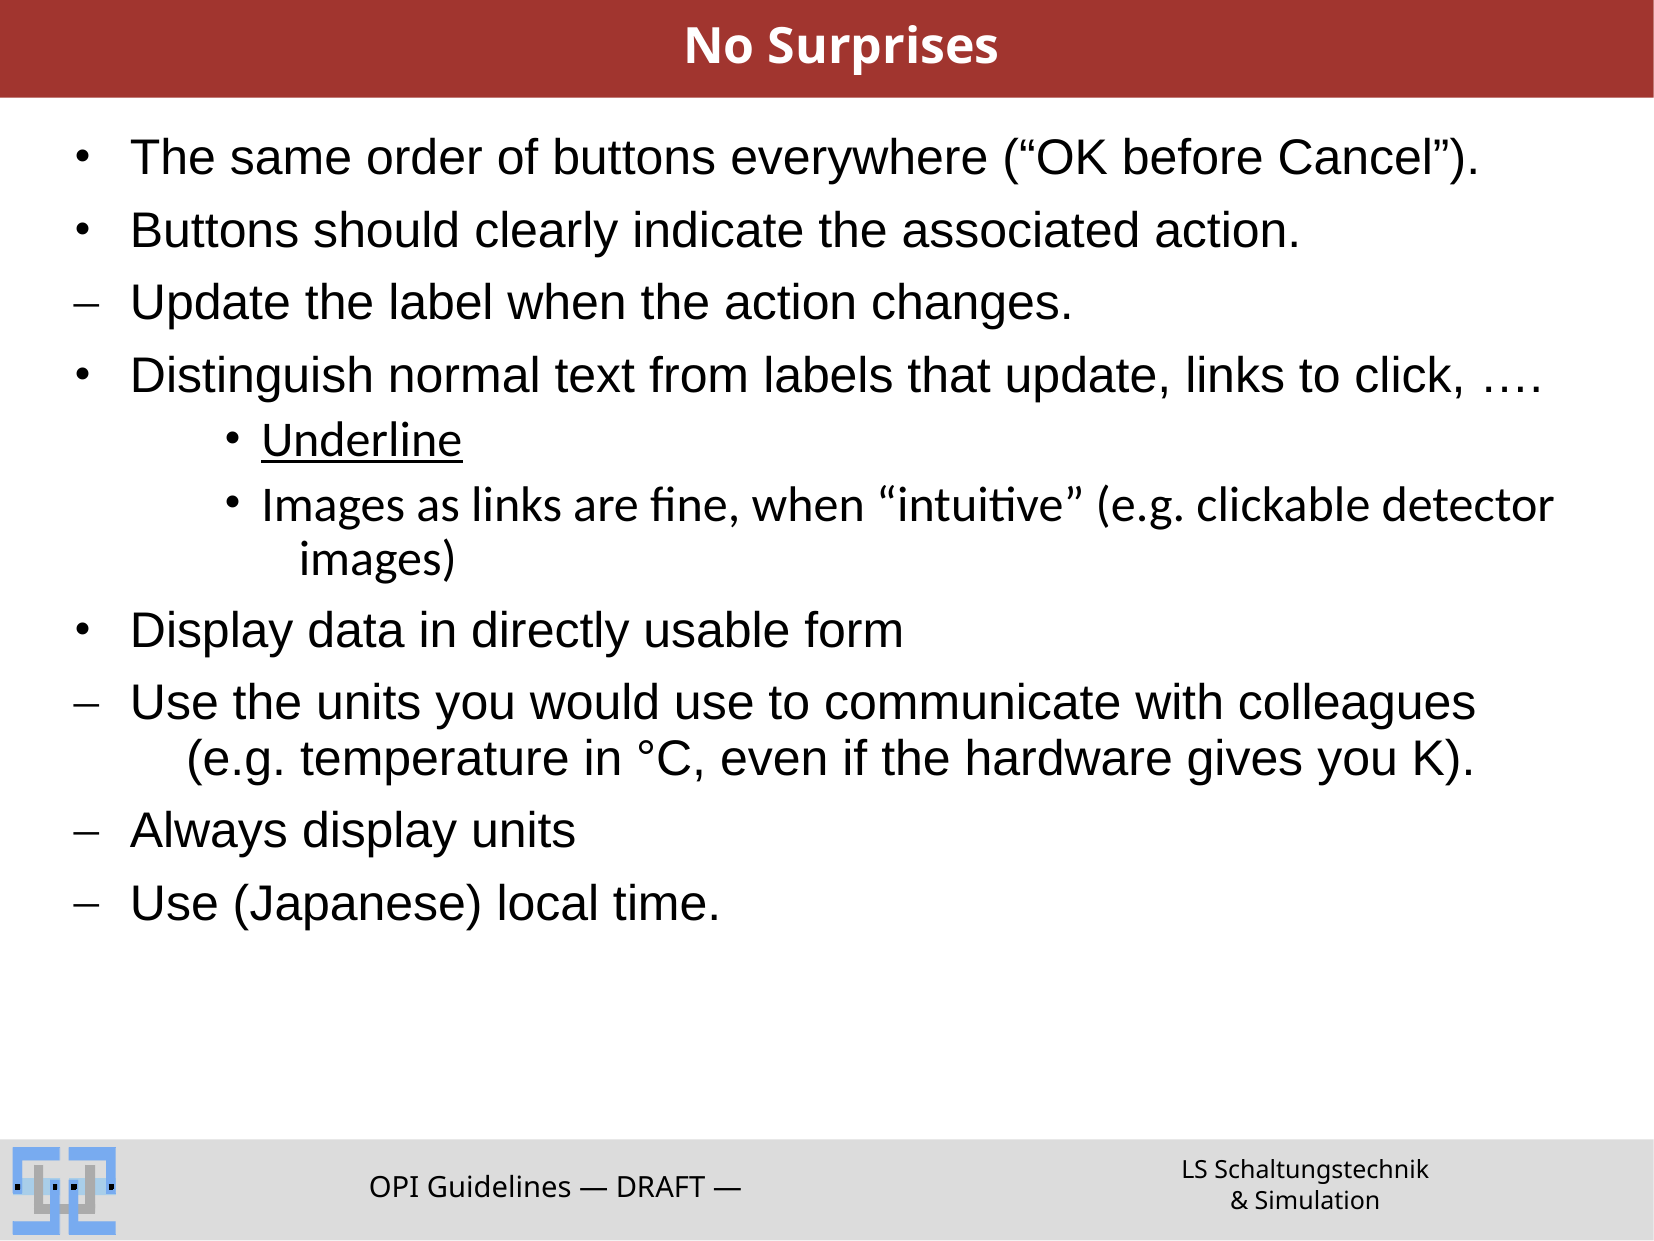

# No Surprises
The same order of buttons everywhere (“OK before Cancel”).
Buttons should clearly indicate the associated action.
Update the label when the action changes.
Distinguish normal text from labels that update, links to click, ….
Underline
Images as links are fine, when “intuitive” (e.g. clickable detector images)
Display data in directly usable form
Use the units you would use to communicate with colleagues
(e.g. temperature in °C, even if the hardware gives you K).
Always display units
Use (Japanese) local time.
OPI Guidelines — DRAFT —